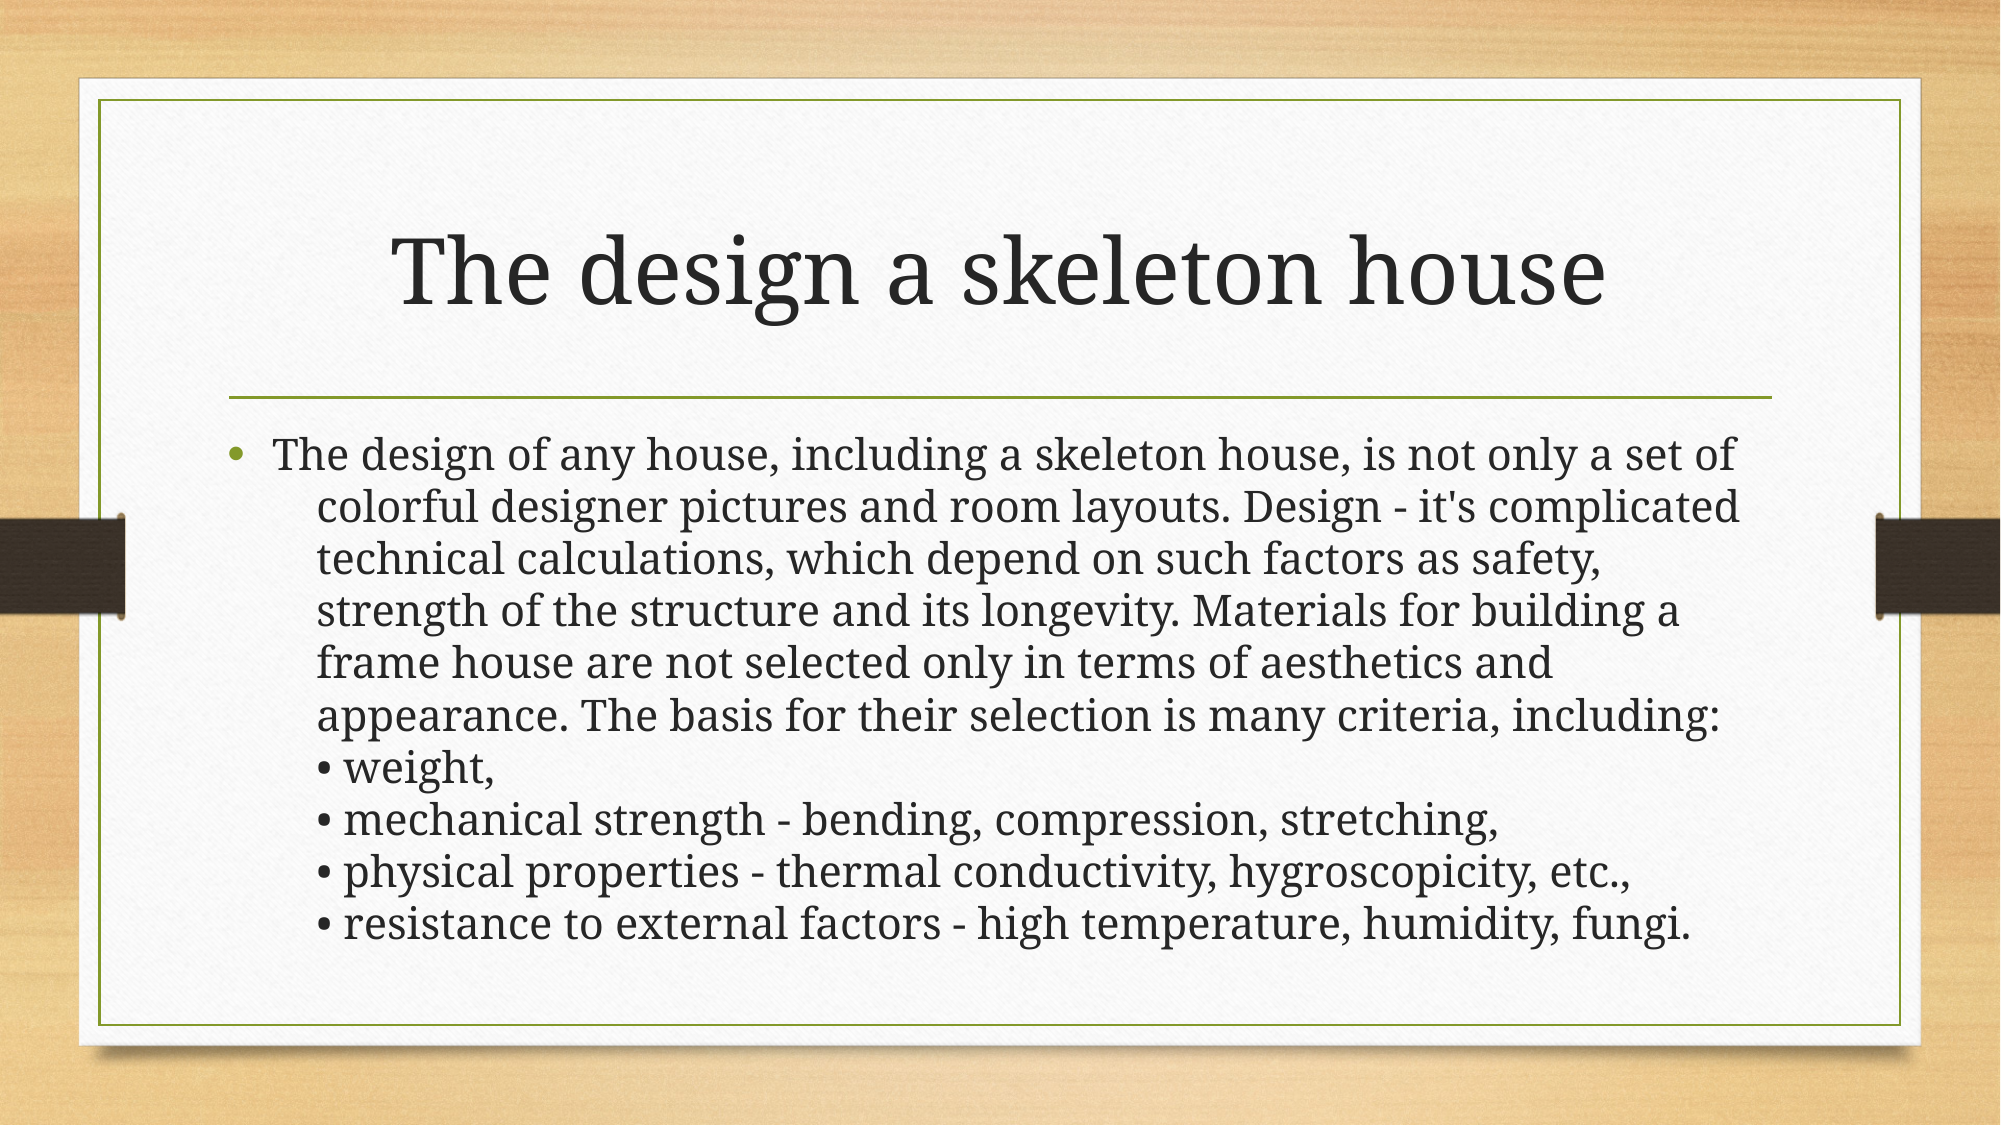

# The design a skeleton house
The design of any house, including a skeleton house, is not only a set of colorful designer pictures and room layouts. Design - it's complicated technical calculations, which depend on such factors as safety, strength of the structure and its longevity. Materials for building a frame house are not selected only in terms of aesthetics and appearance. The basis for their selection is many criteria, including:
• weight,
• mechanical strength - bending, compression, stretching,
• physical properties - thermal conductivity, hygroscopicity, etc.,
• resistance to external factors - high temperature, humidity, fungi.